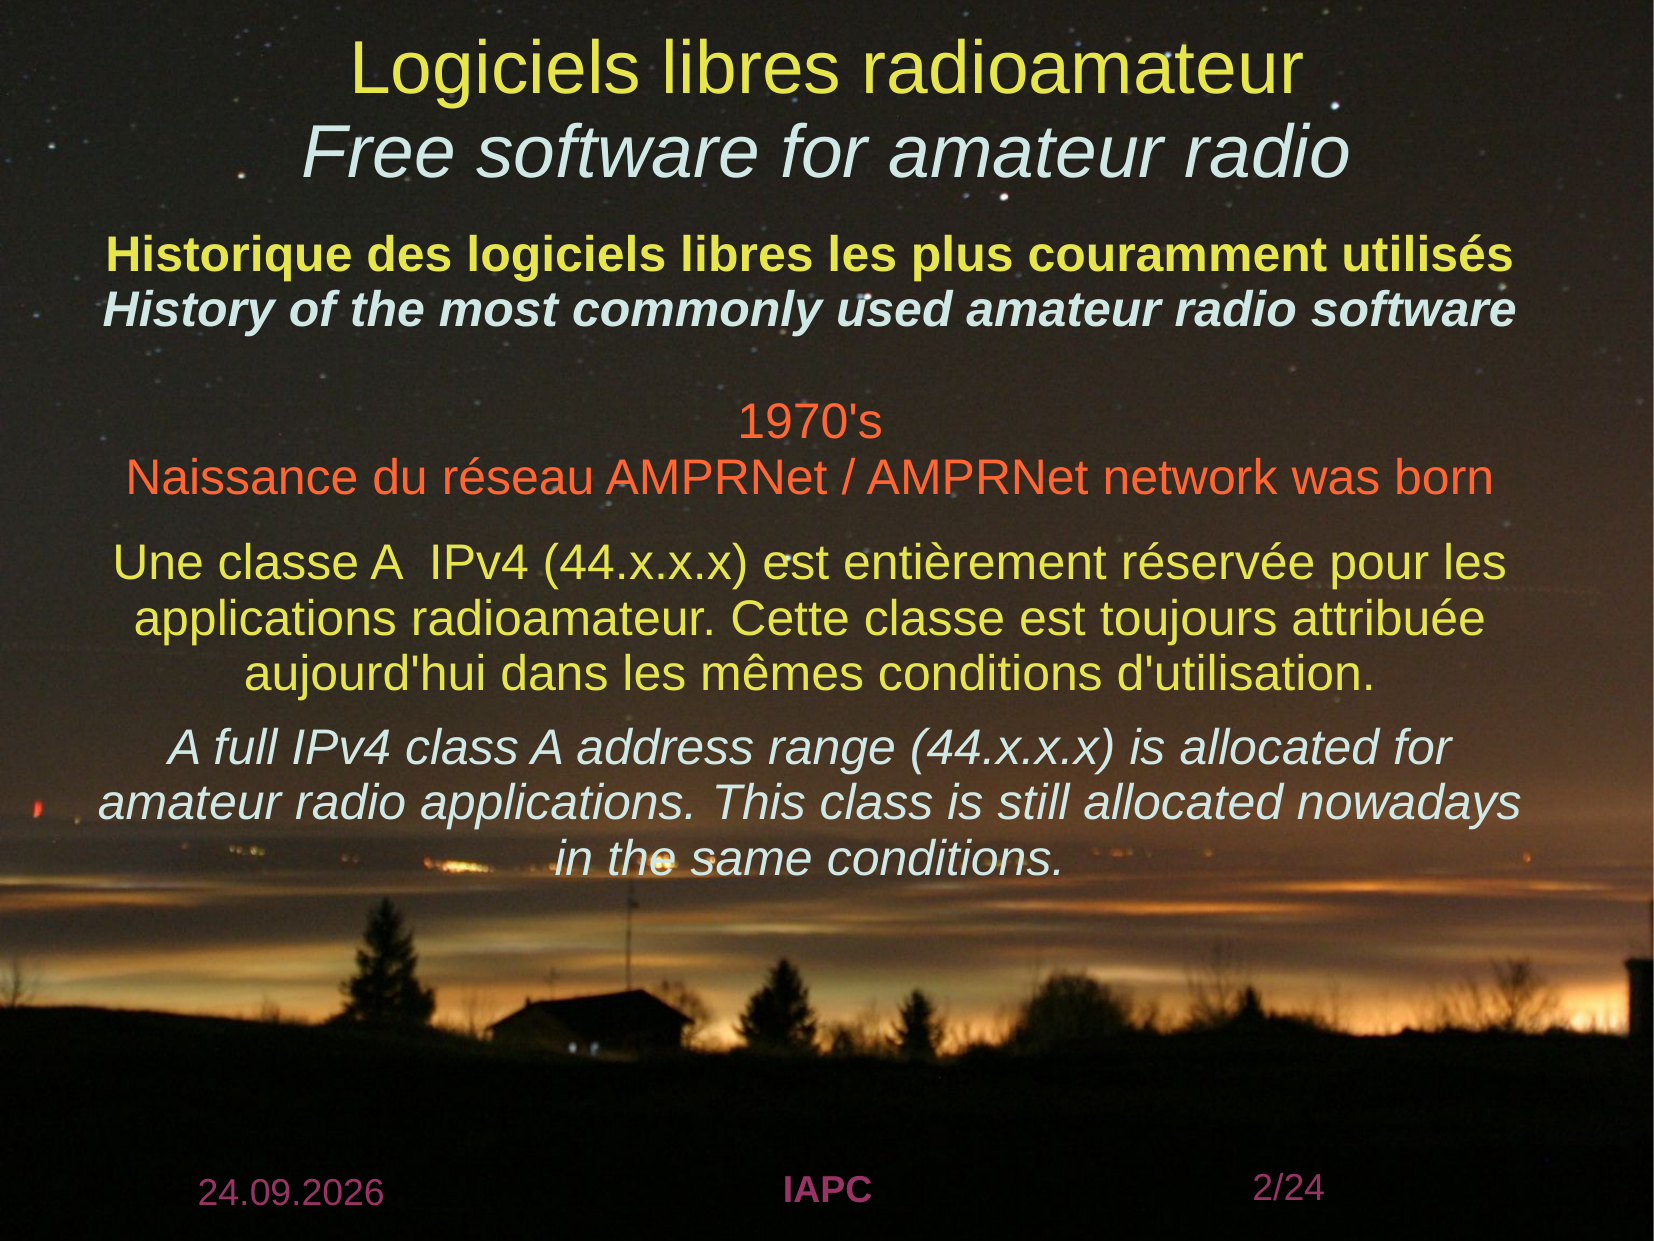

# Logiciels libres radioamateur Free software for amateur radio
Historique des logiciels libres les plus couramment utilisés
History of the most commonly used amateur radio software
1970's
Naissance du réseau AMPRNet / AMPRNet network was born
Une classe A IPv4 (44.x.x.x) est entièrement réservée pour les applications radioamateur. Cette classe est toujours attribuée aujourd'hui dans les mêmes conditions d'utilisation.
A full IPv4 class A address range (44.x.x.x) is allocated for amateur radio applications. This class is still allocated nowadays in the same conditions.